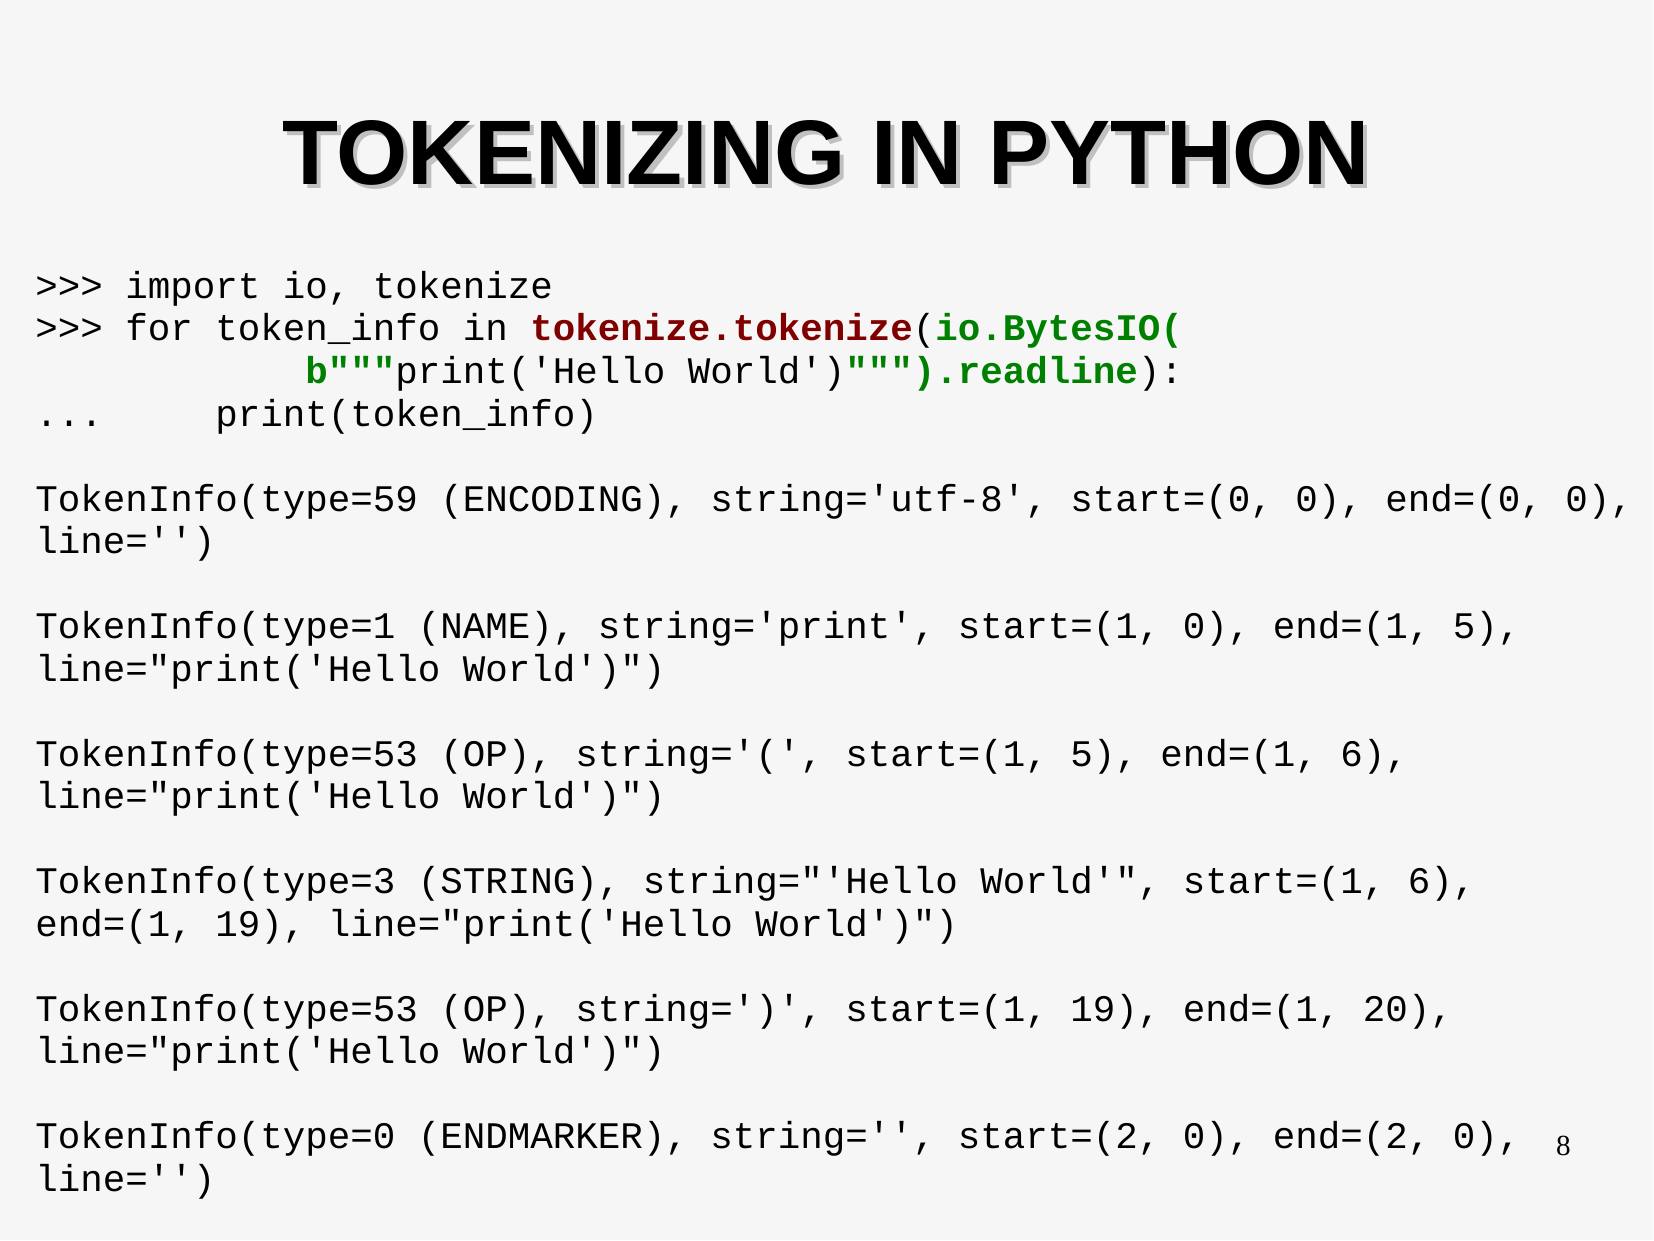

# TOKENIZING IN PYTHON
>>> import io, tokenize
>>> for token_info in tokenize.tokenize(io.BytesIO(
 b"""print('Hello World')""").readline):
... print(token_info)
TokenInfo(type=59 (ENCODING), string='utf-8', start=(0, 0), end=(0, 0), line='')
TokenInfo(type=1 (NAME), string='print', start=(1, 0), end=(1, 5), line="print('Hello World')")
TokenInfo(type=53 (OP), string='(', start=(1, 5), end=(1, 6), line="print('Hello World')")
TokenInfo(type=3 (STRING), string="'Hello World'", start=(1, 6), end=(1, 19), line="print('Hello World')")
TokenInfo(type=53 (OP), string=')', start=(1, 19), end=(1, 20), line="print('Hello World')")
TokenInfo(type=0 (ENDMARKER), string='', start=(2, 0), end=(2, 0), line='')
8